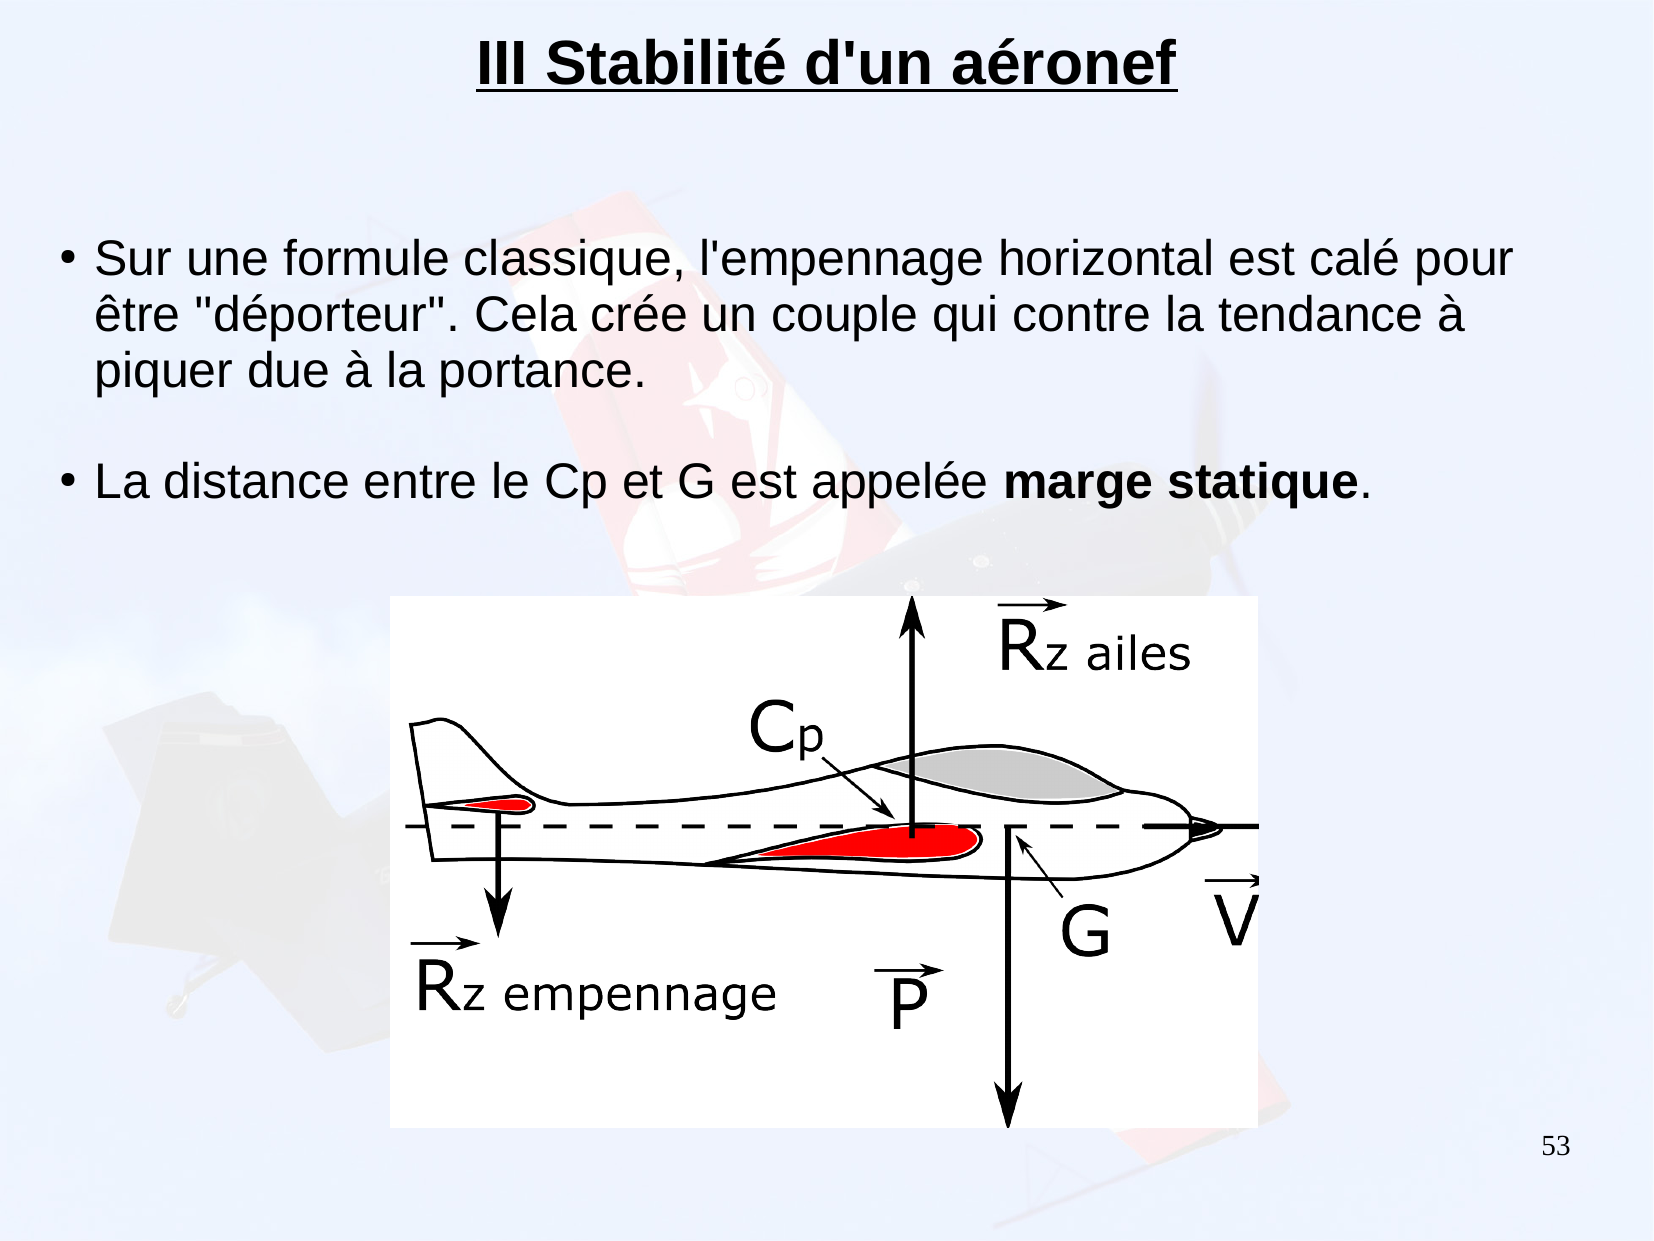

# III Stabilité d'un aéronef
Sur une formule classique, l'empennage horizontal est calé pour être ''déporteur''. Cela crée un couple qui contre la tendance à piquer due à la portance.
La distance entre le Cp et G est appelée marge statique.
53